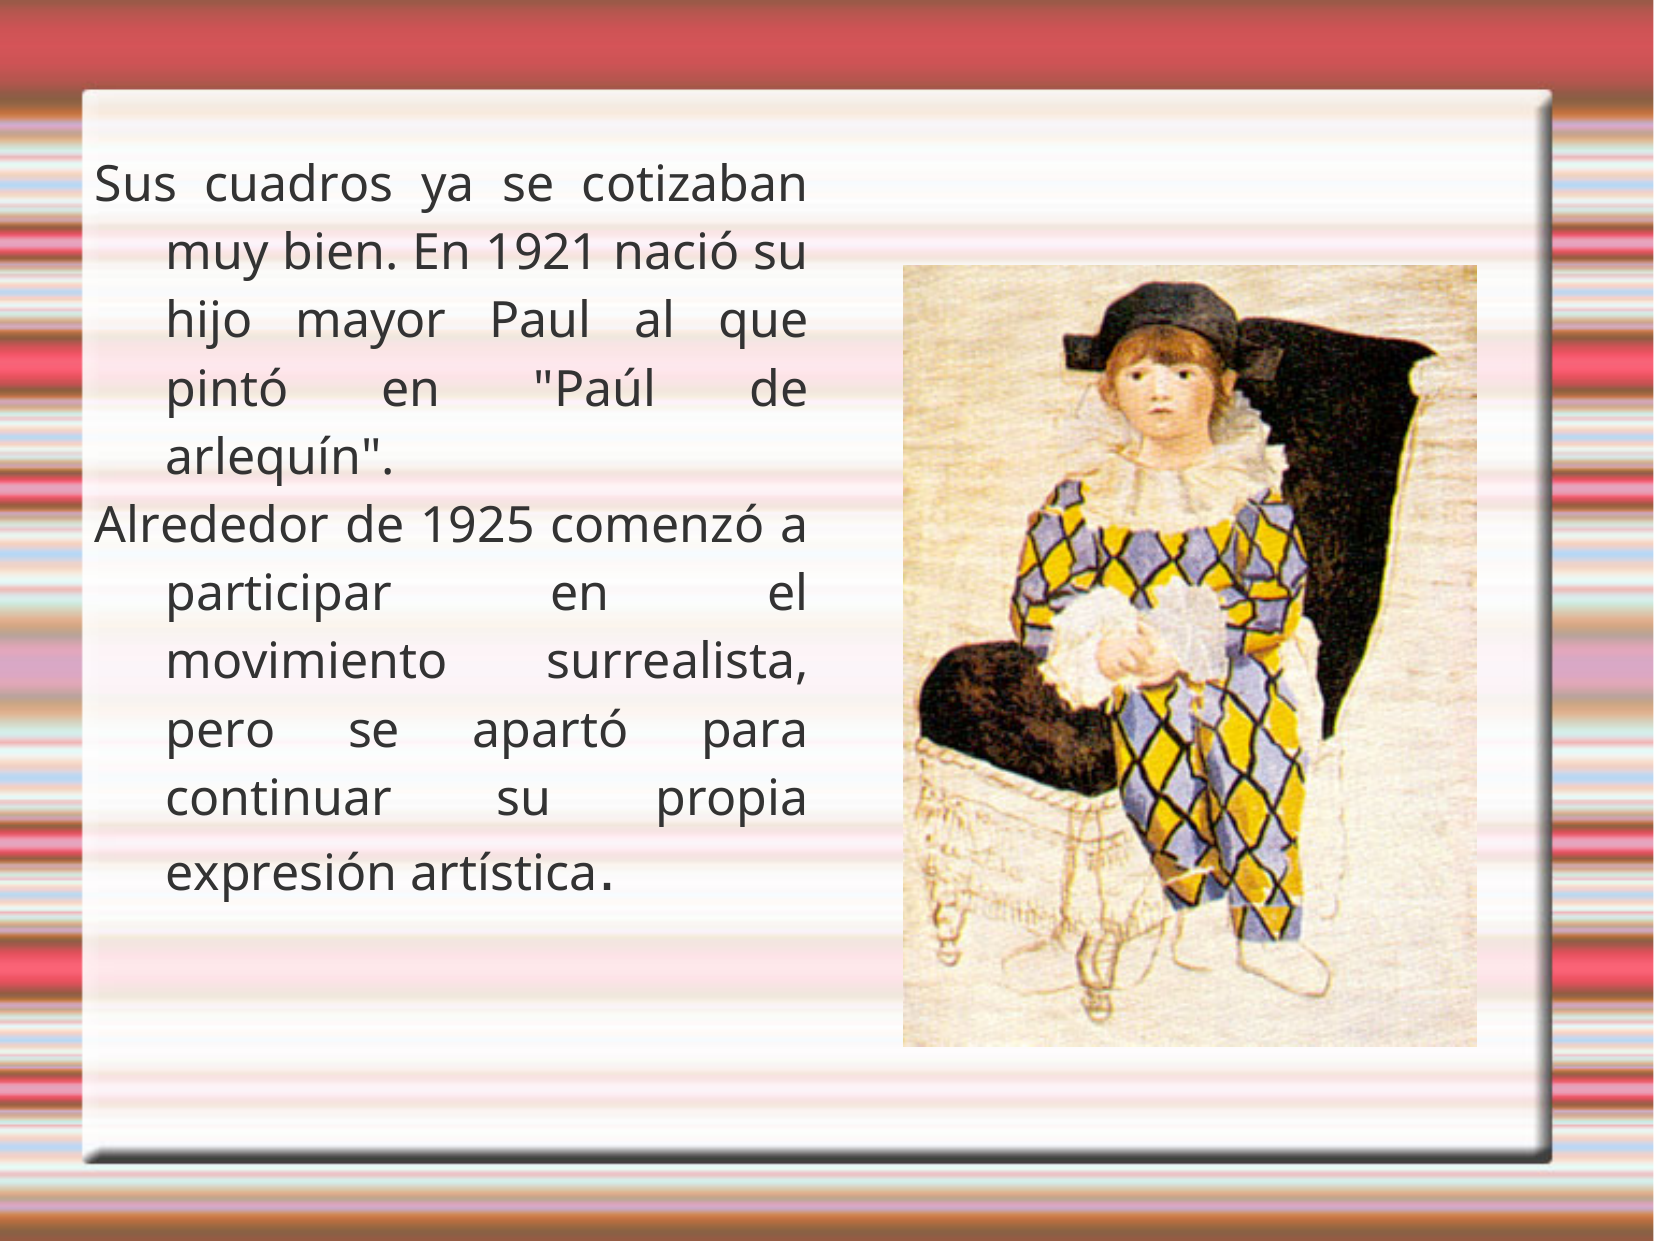

#
Sus cuadros ya se cotizaban muy bien. En 1921 nació su hijo mayor Paul al que pintó en "Paúl de arlequín".
Alrededor de 1925 comenzó a participar en el movimiento surrealista, pero se apartó para continuar su propia expresión artística.